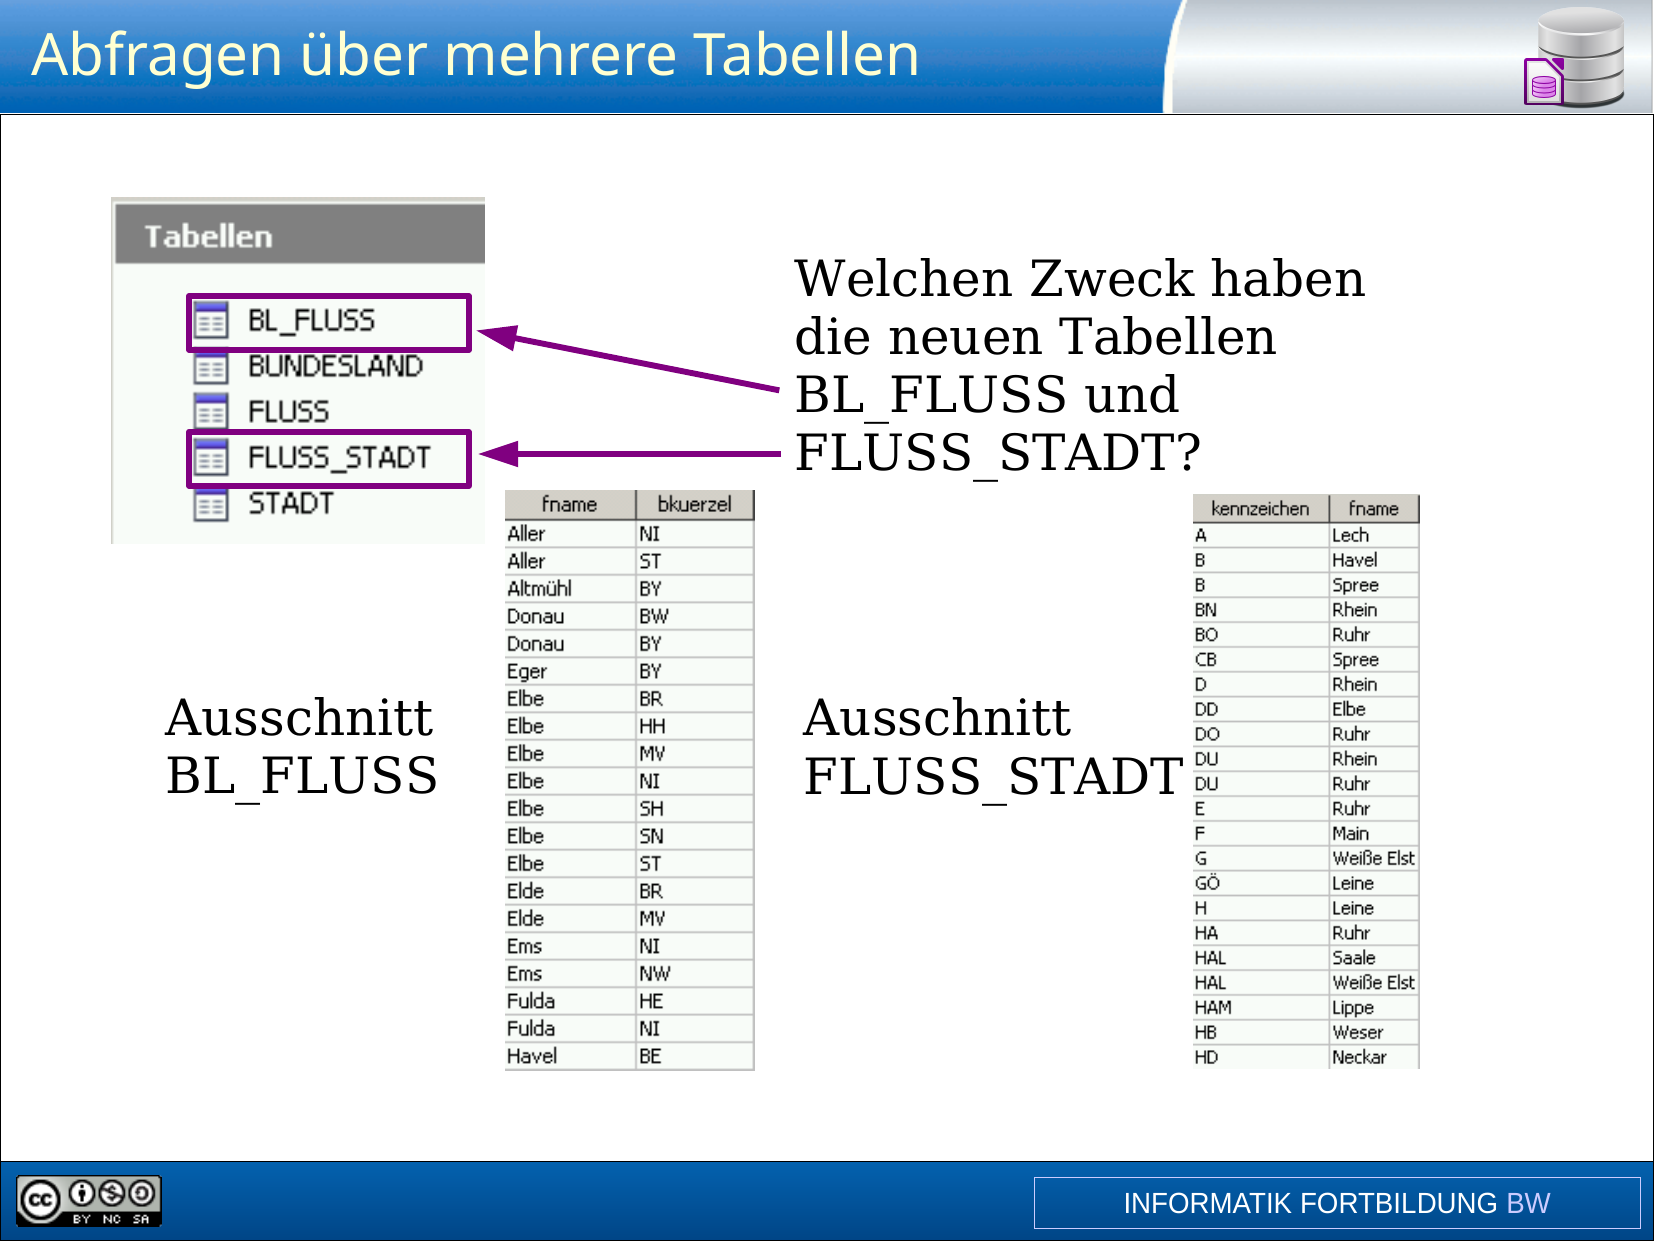

# Abfragen über mehrere Tabellen
Welchen Zweck haben die neuen Tabellen
BL_FLUSS und
FLUSS_STADT?
Ausschnitt
BL_FLUSS
Ausschnitt
FLUSS_STADT